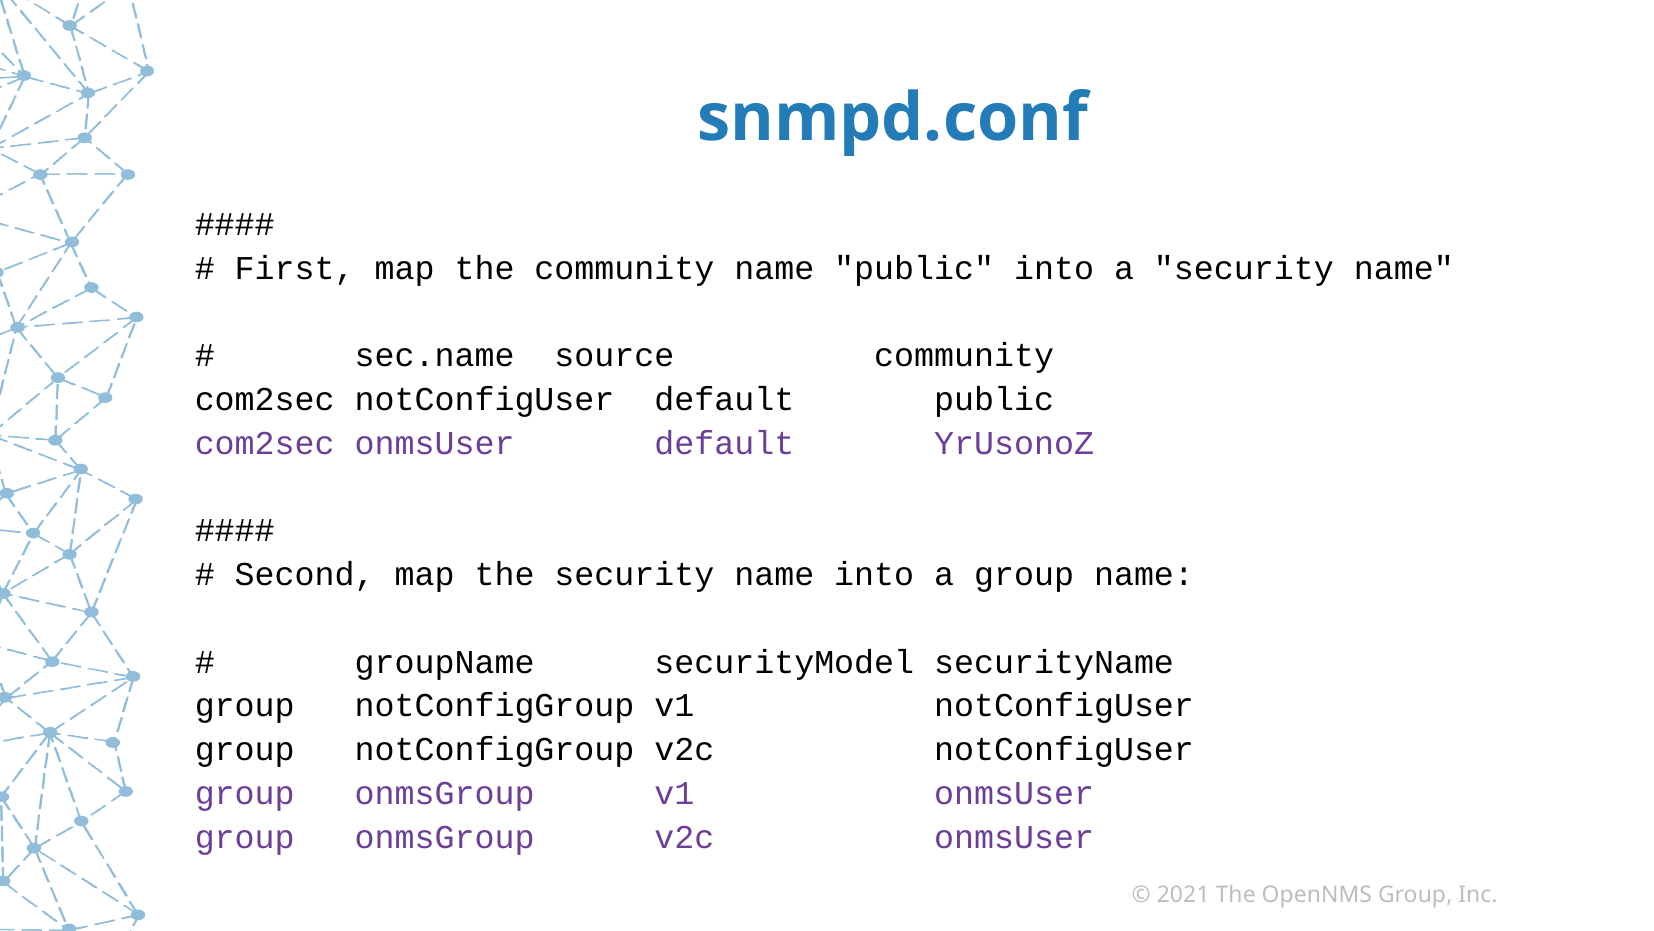

# snmpd.conf
####
# First, map the community name "public" into a "security name"
# sec.name source community
com2sec notConfigUser default public
com2sec onmsUser default YrUsonoZ
####
# Second, map the security name into a group name:
# groupName securityModel securityName
group notConfigGroup v1 notConfigUser
group notConfigGroup v2c notConfigUser
group onmsGroup v1 onmsUser
group onmsGroup v2c onmsUser